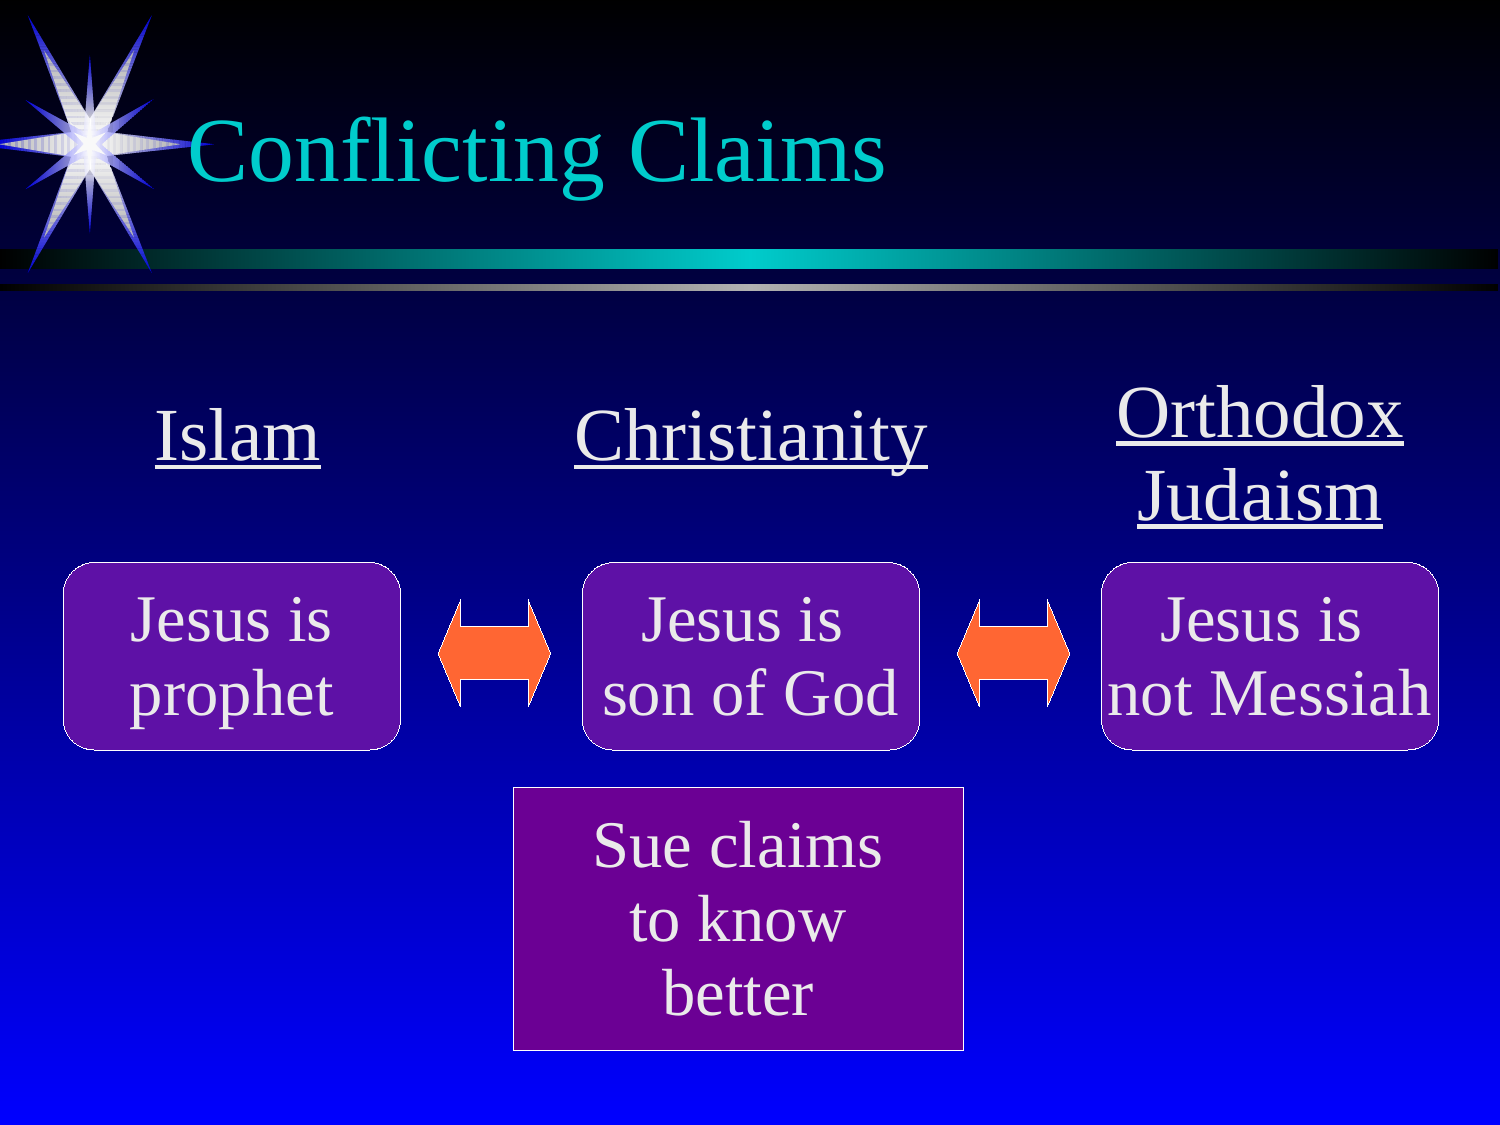

# Conflicting Claims
Orthodox
Judaism
Islam
Christianity
Jesus is
prophet
Jesus is
not Messiah
Jesus is
son of God
Sue claims
to know
better